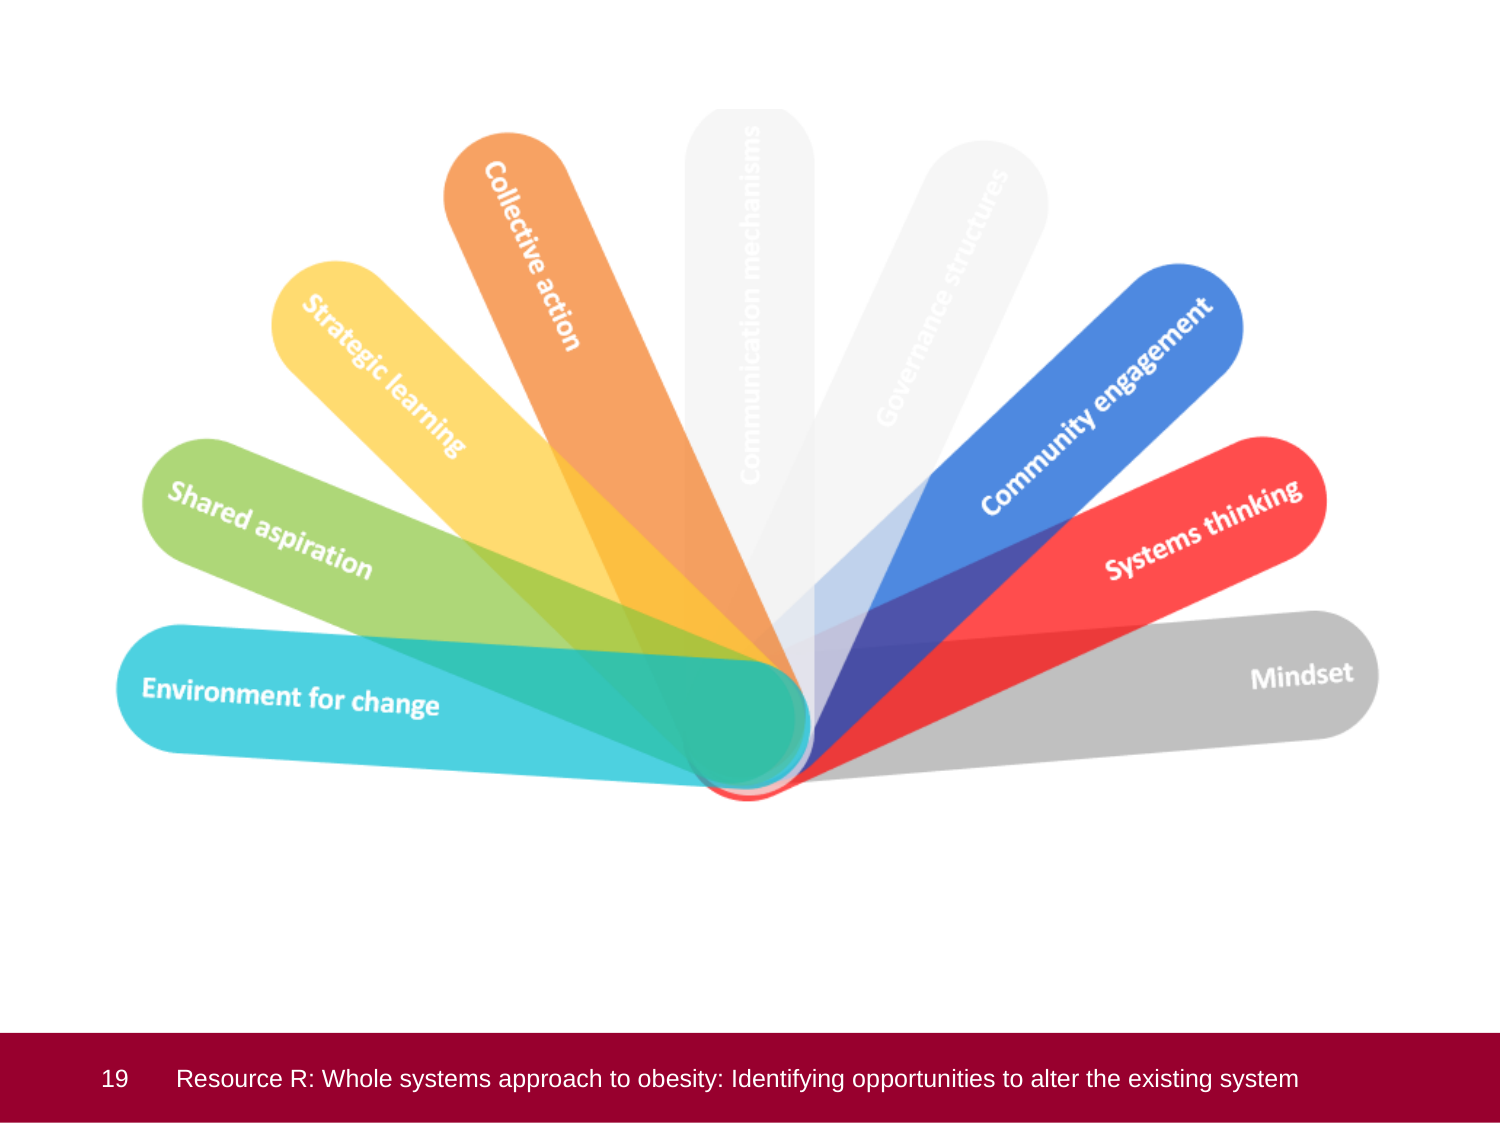

Altering the System
Altering the System
 18
Resource R: Whole systems approach to obesity: Identifying opportunities to alter the existing system